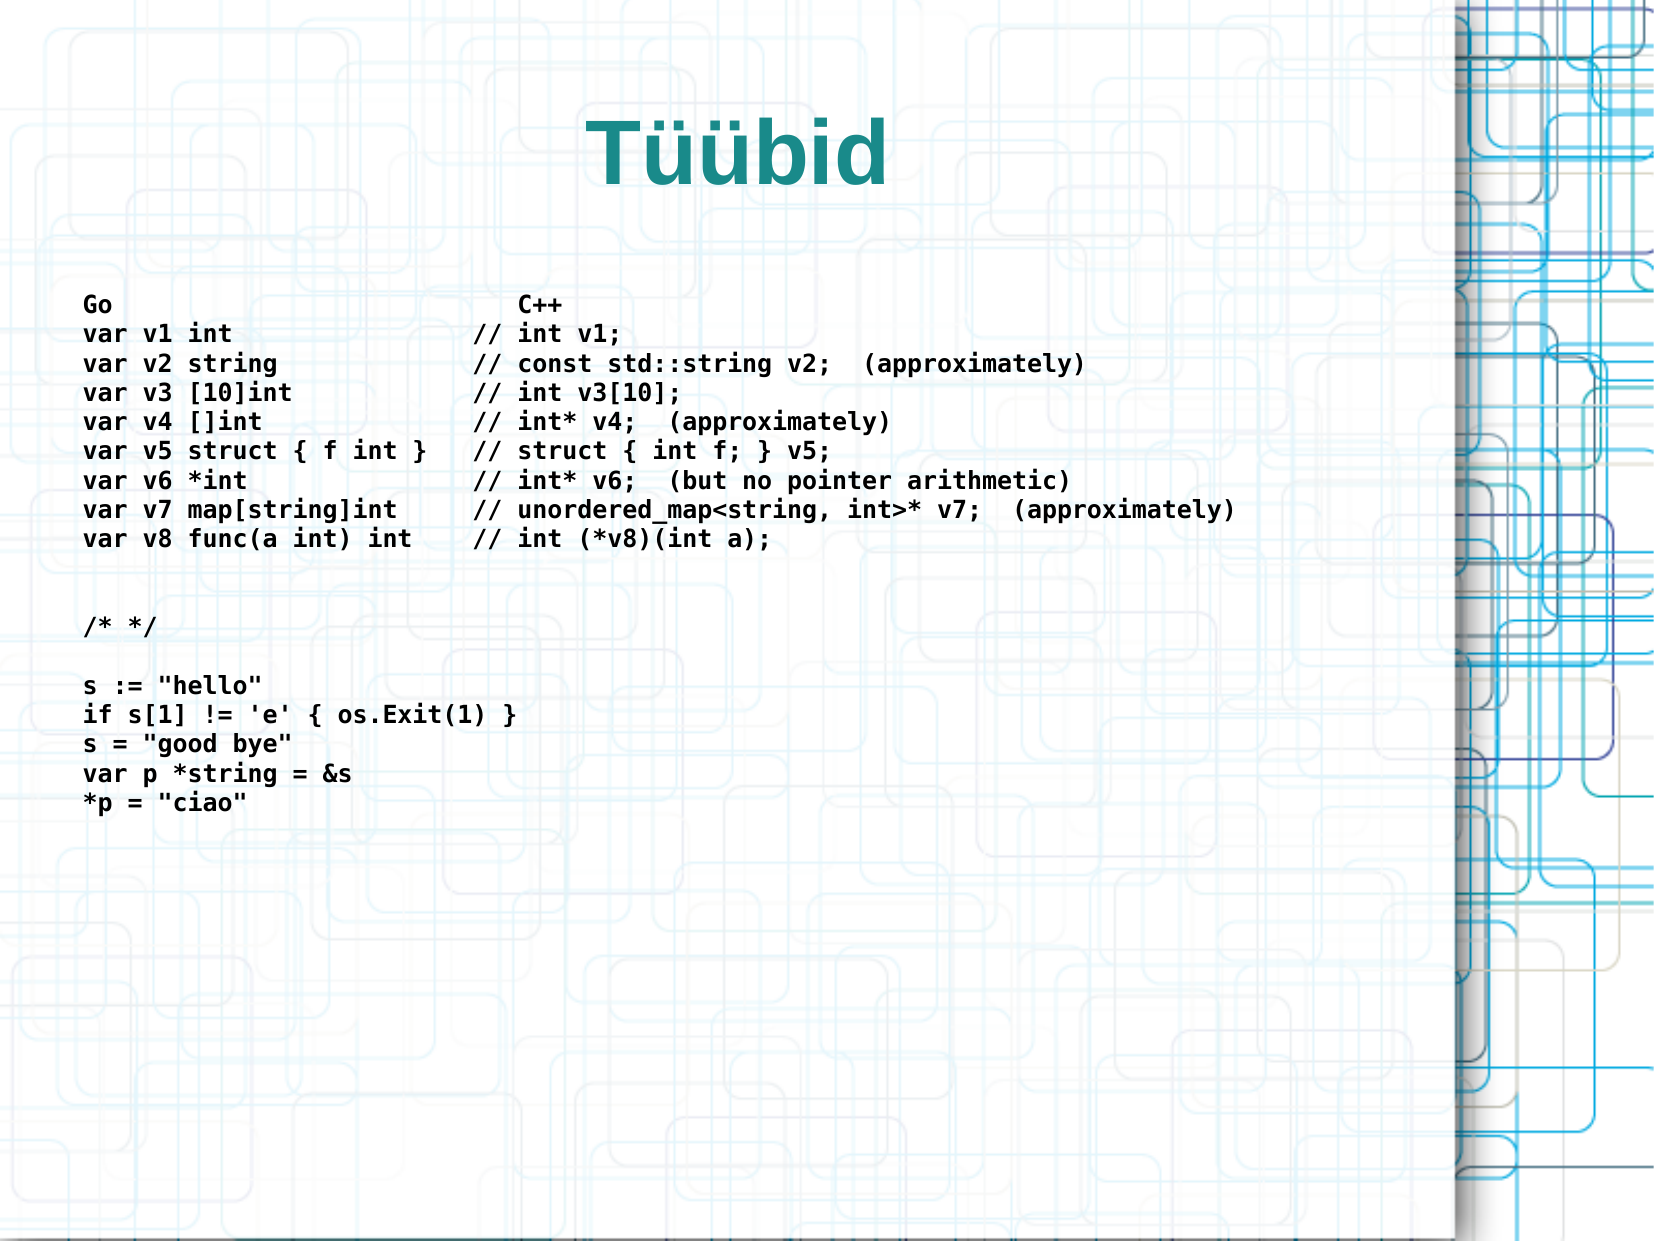

# Tüübid
Go C++
var v1 int // int v1;
var v2 string // const std::string v2; (approximately)
var v3 [10]int // int v3[10];
var v4 []int // int* v4; (approximately)
var v5 struct { f int } // struct { int f; } v5;
var v6 *int // int* v6; (but no pointer arithmetic)
var v7 map[string]int // unordered_map<string, int>* v7; (approximately)
var v8 func(a int) int // int (*v8)(int a);
/* */
s := "hello"
if s[1] != 'e' { os.Exit(1) }
s = "good bye"
var p *string = &s
*p = "ciao"